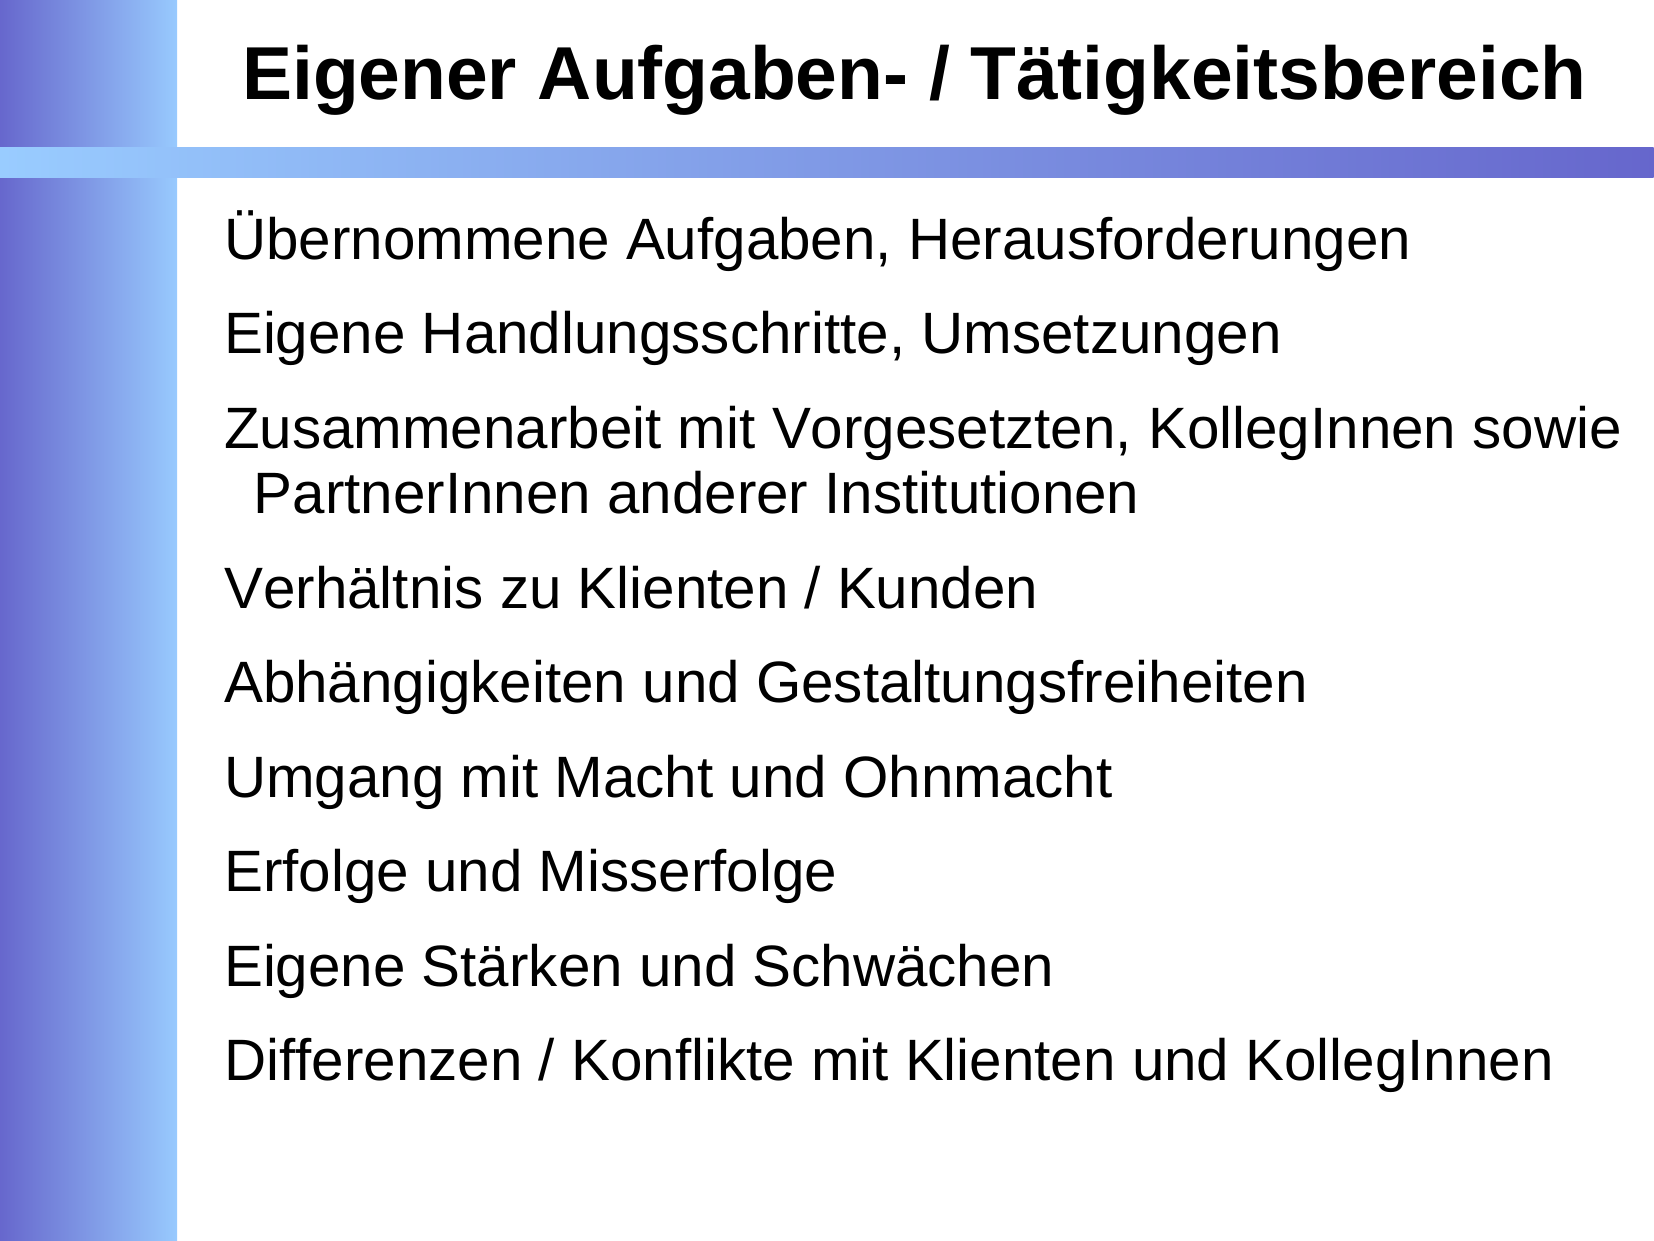

# Eigener Aufgaben- / Tätigkeitsbereich
Übernommene Aufgaben, Herausforderungen
Eigene Handlungsschritte, Umsetzungen
Zusammenarbeit mit Vorgesetzten, KollegInnen sowie PartnerInnen anderer Institutionen
Verhältnis zu Klienten / Kunden
Abhängigkeiten und Gestaltungsfreiheiten
Umgang mit Macht und Ohnmacht
Erfolge und Misserfolge
Eigene Stärken und Schwächen
Differenzen / Konflikte mit Klienten und KollegInnen